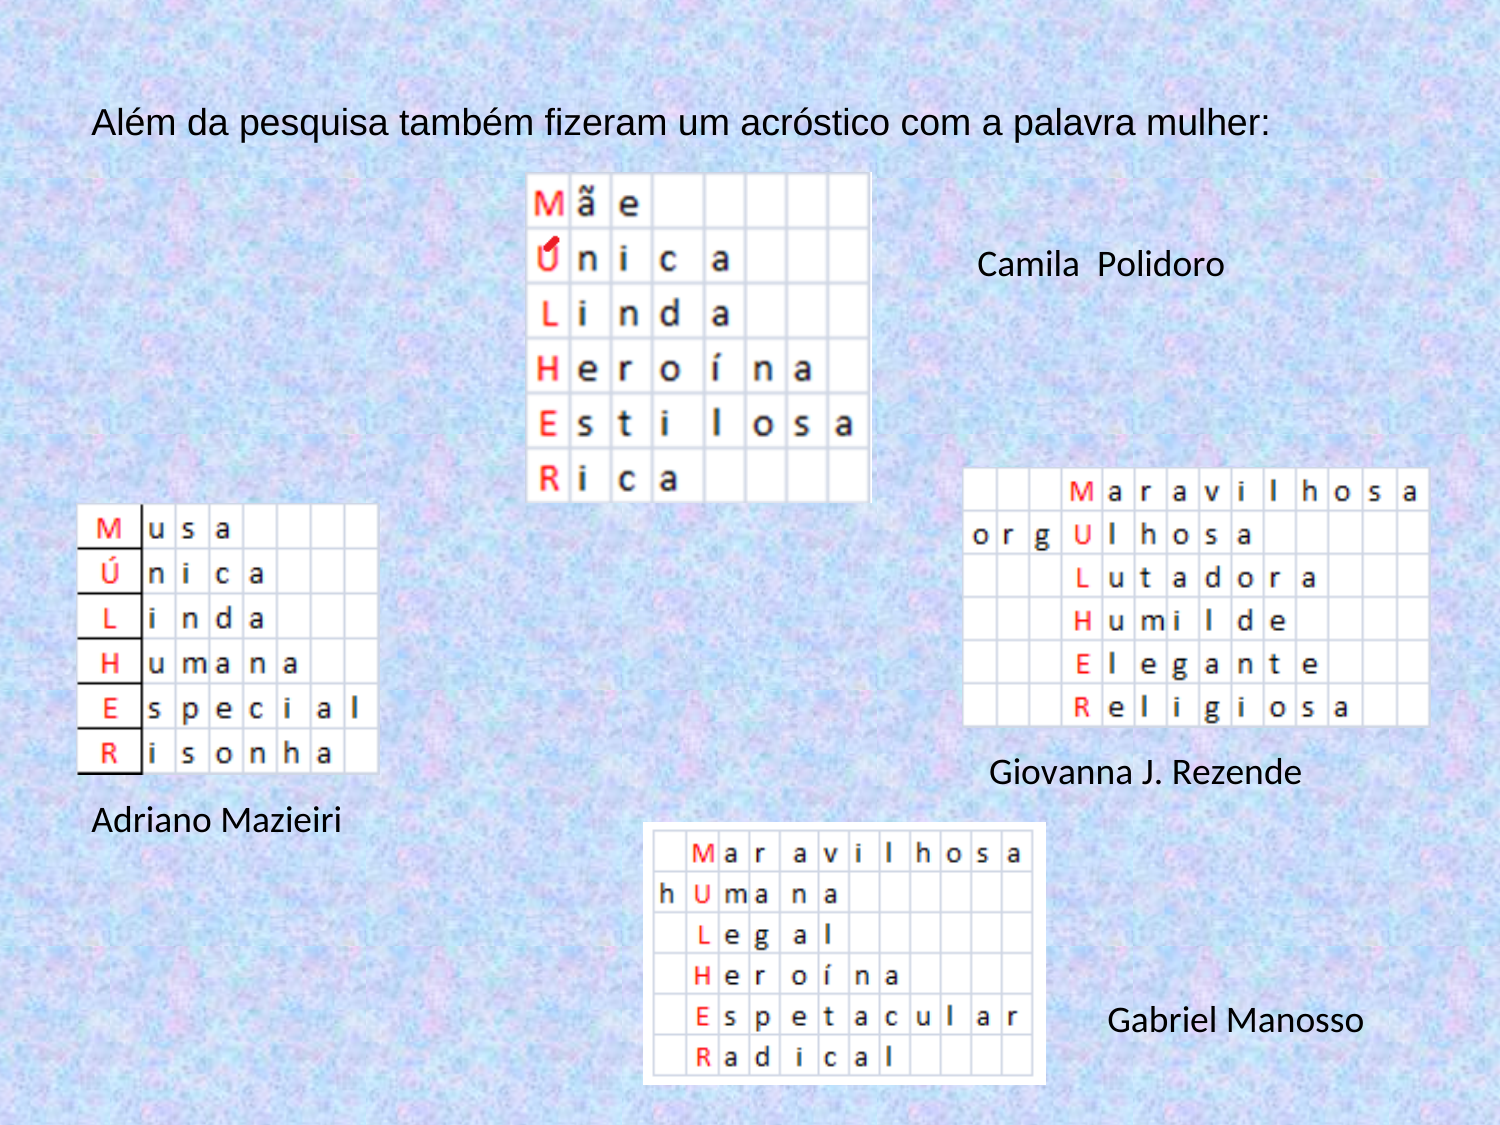

Além da pesquisa também fizeram um acróstico com a palavra mulher:
Camila Polidoro
Giovanna J. Rezende
Adriano Mazieiri
Gabriel Manosso